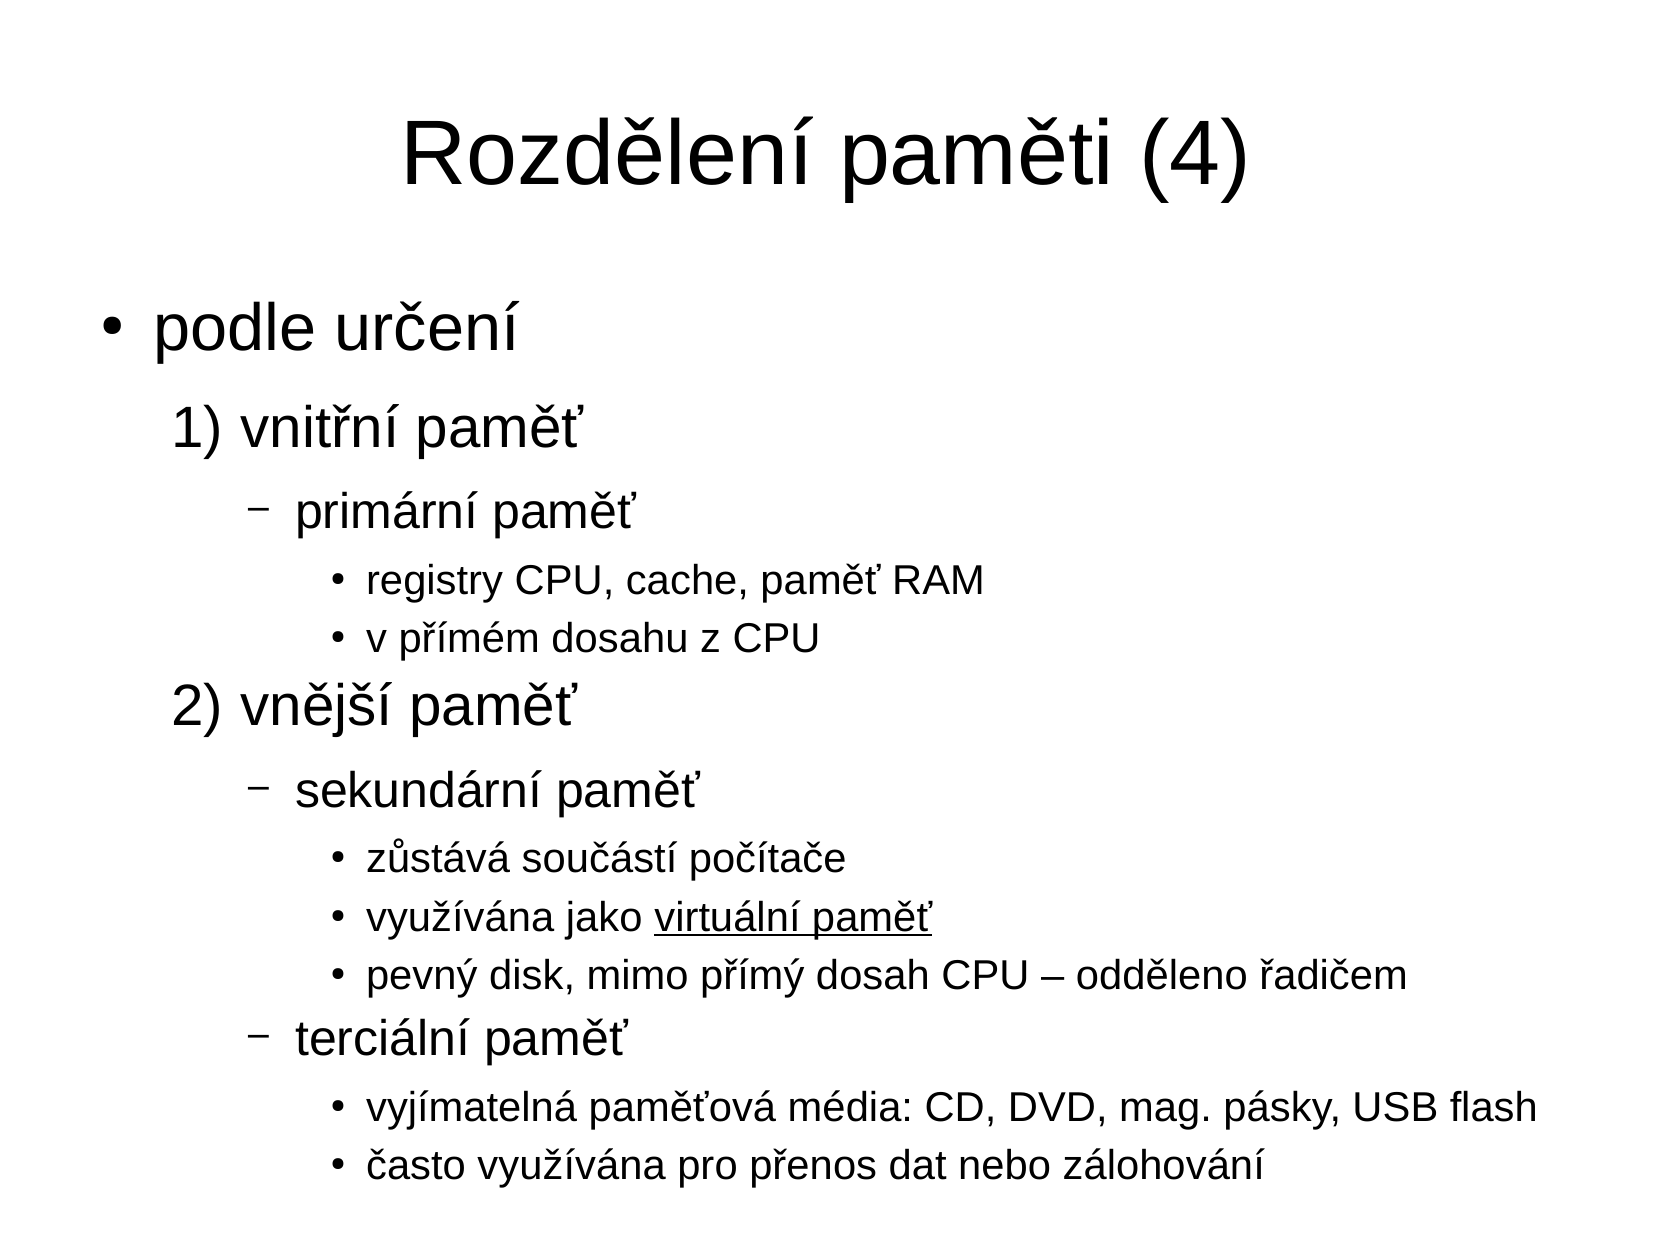

# Rozdělení paměti (4)
podle určení
 vnitřní paměť
primární paměť
registry CPU, cache, paměť RAM
v přímém dosahu z CPU
 vnější paměť
sekundární paměť
zůstává součástí počítače
využívána jako virtuální paměť
pevný disk, mimo přímý dosah CPU – odděleno řadičem
terciální paměť
vyjímatelná paměťová média: CD, DVD, mag. pásky, USB flash
často využívána pro přenos dat nebo zálohování